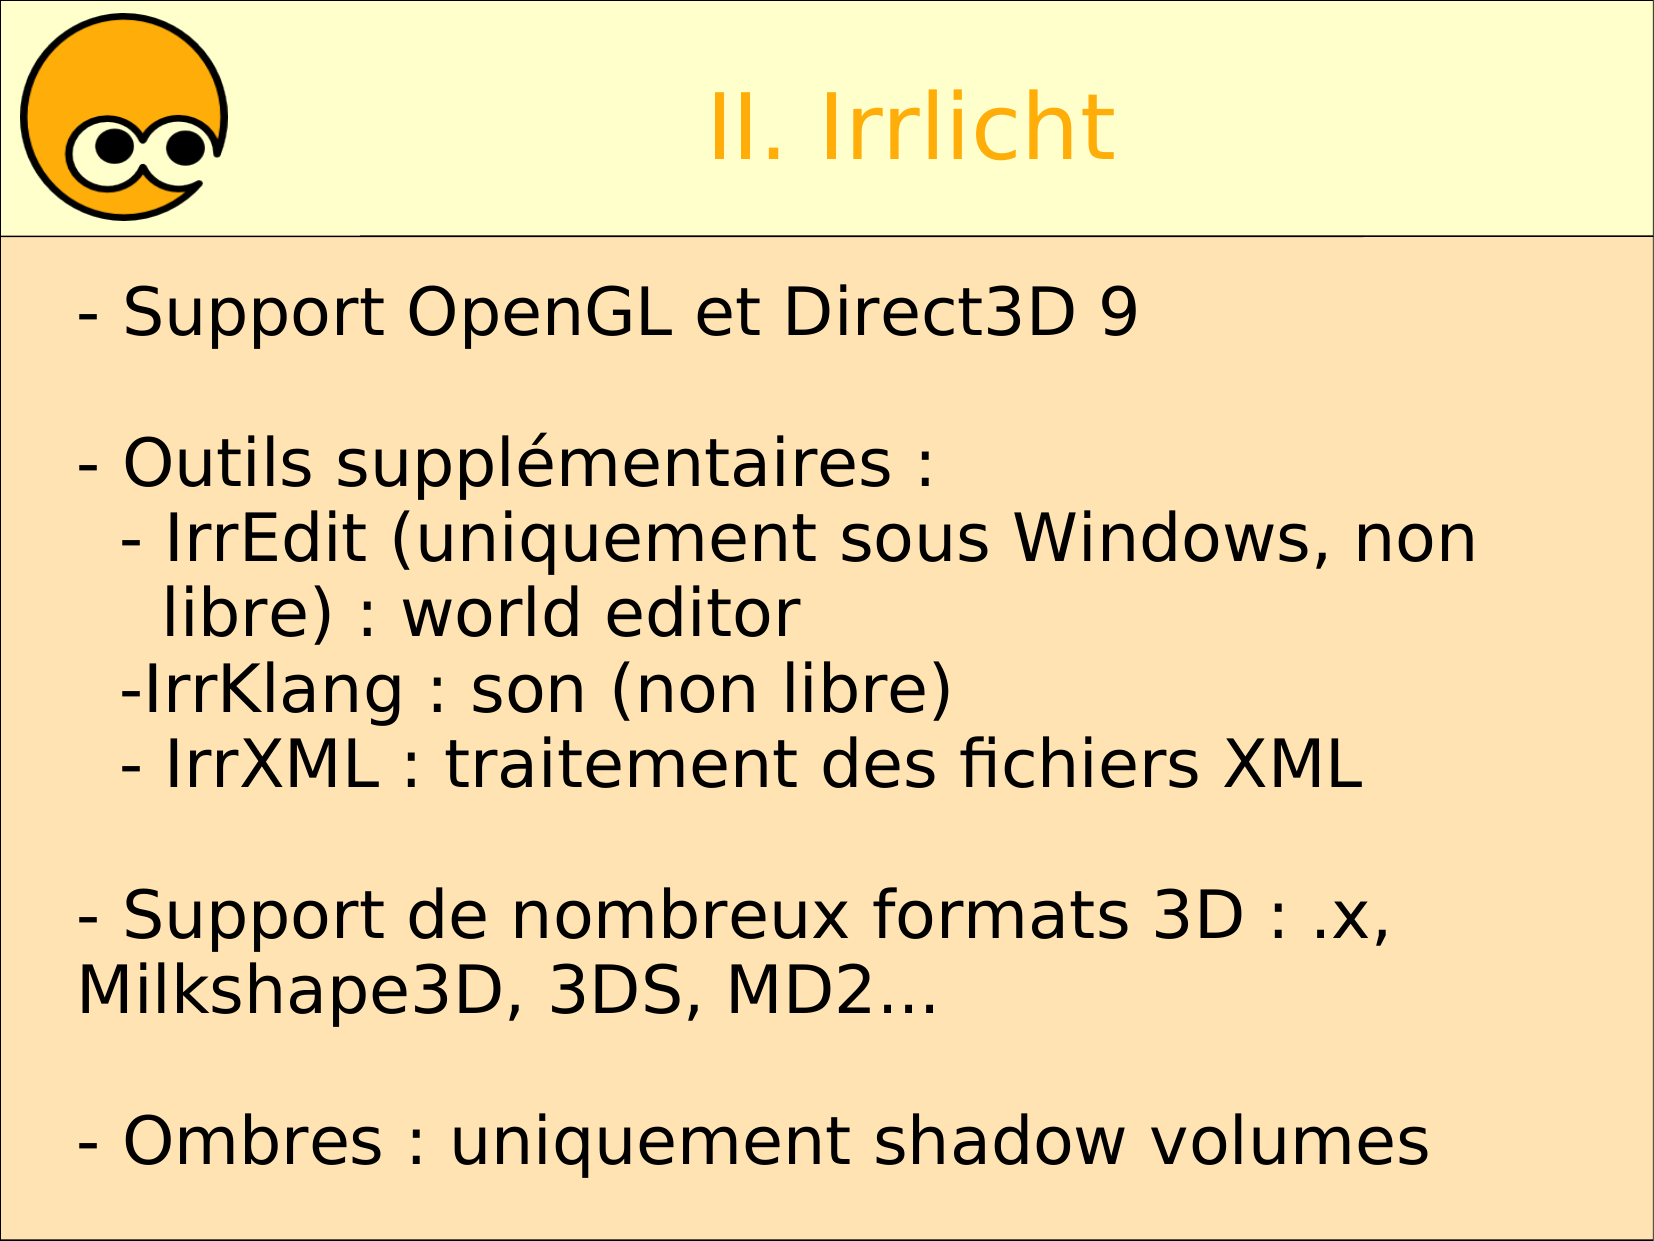

# II. Irrlicht
- Support OpenGL et Direct3D 9
- Outils supplémentaires :
 - IrrEdit (uniquement sous Windows, non
 libre) : world editor
 -IrrKlang : son (non libre)
 - IrrXML : traitement des fichiers XML
- Support de nombreux formats 3D : .x, Milkshape3D, 3DS, MD2...
- Ombres : uniquement shadow volumes